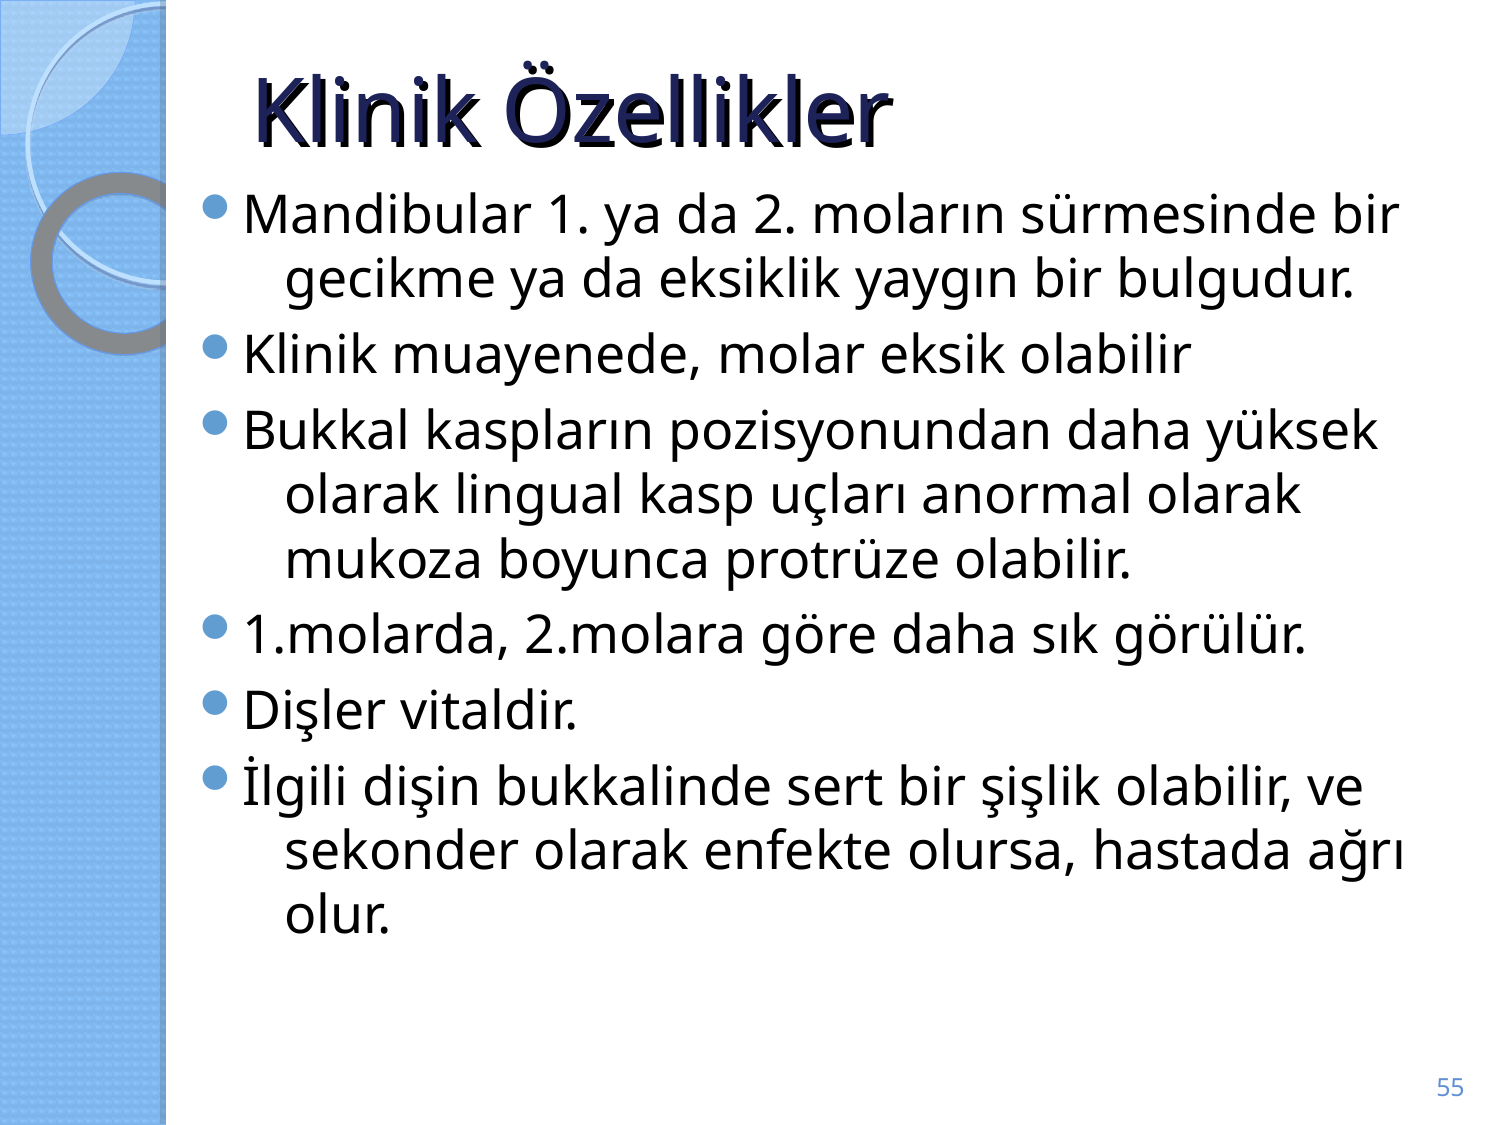

# Klinik Özellikler
Mandibular 1. ya da 2. moların sürmesinde bir gecikme ya da eksiklik yaygın bir bulgudur.
Klinik muayenede, molar eksik olabilir
Bukkal kaspların pozisyonundan daha yüksek olarak lingual kasp uçları anormal olarak mukoza boyunca protrüze olabilir.
1.molarda, 2.molara göre daha sık görülür.
Dişler vitaldir.
İlgili dişin bukkalinde sert bir şişlik olabilir, ve sekonder olarak enfekte olursa, hastada ağrı olur.